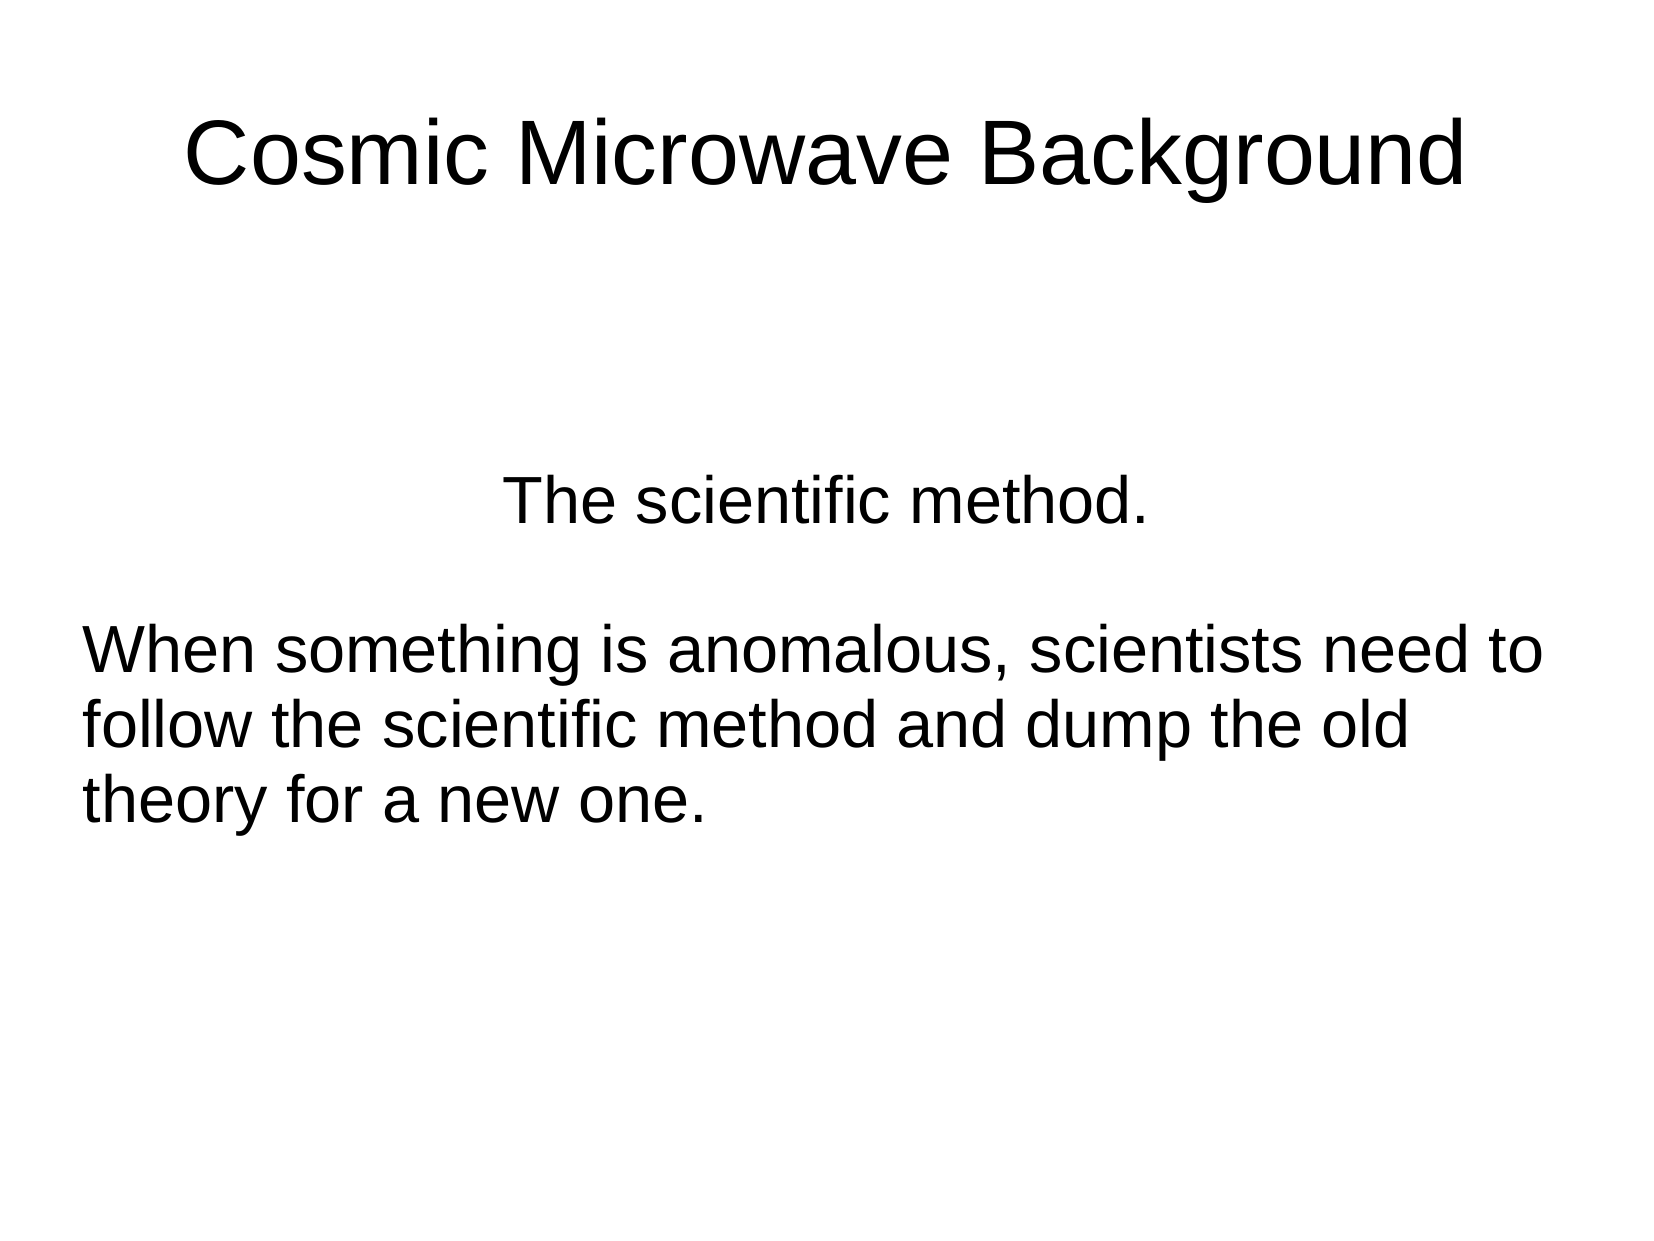

# Cosmic Microwave Background
The scientific method.
When something is anomalous, scientists need to follow the scientific method and dump the old theory for a new one.